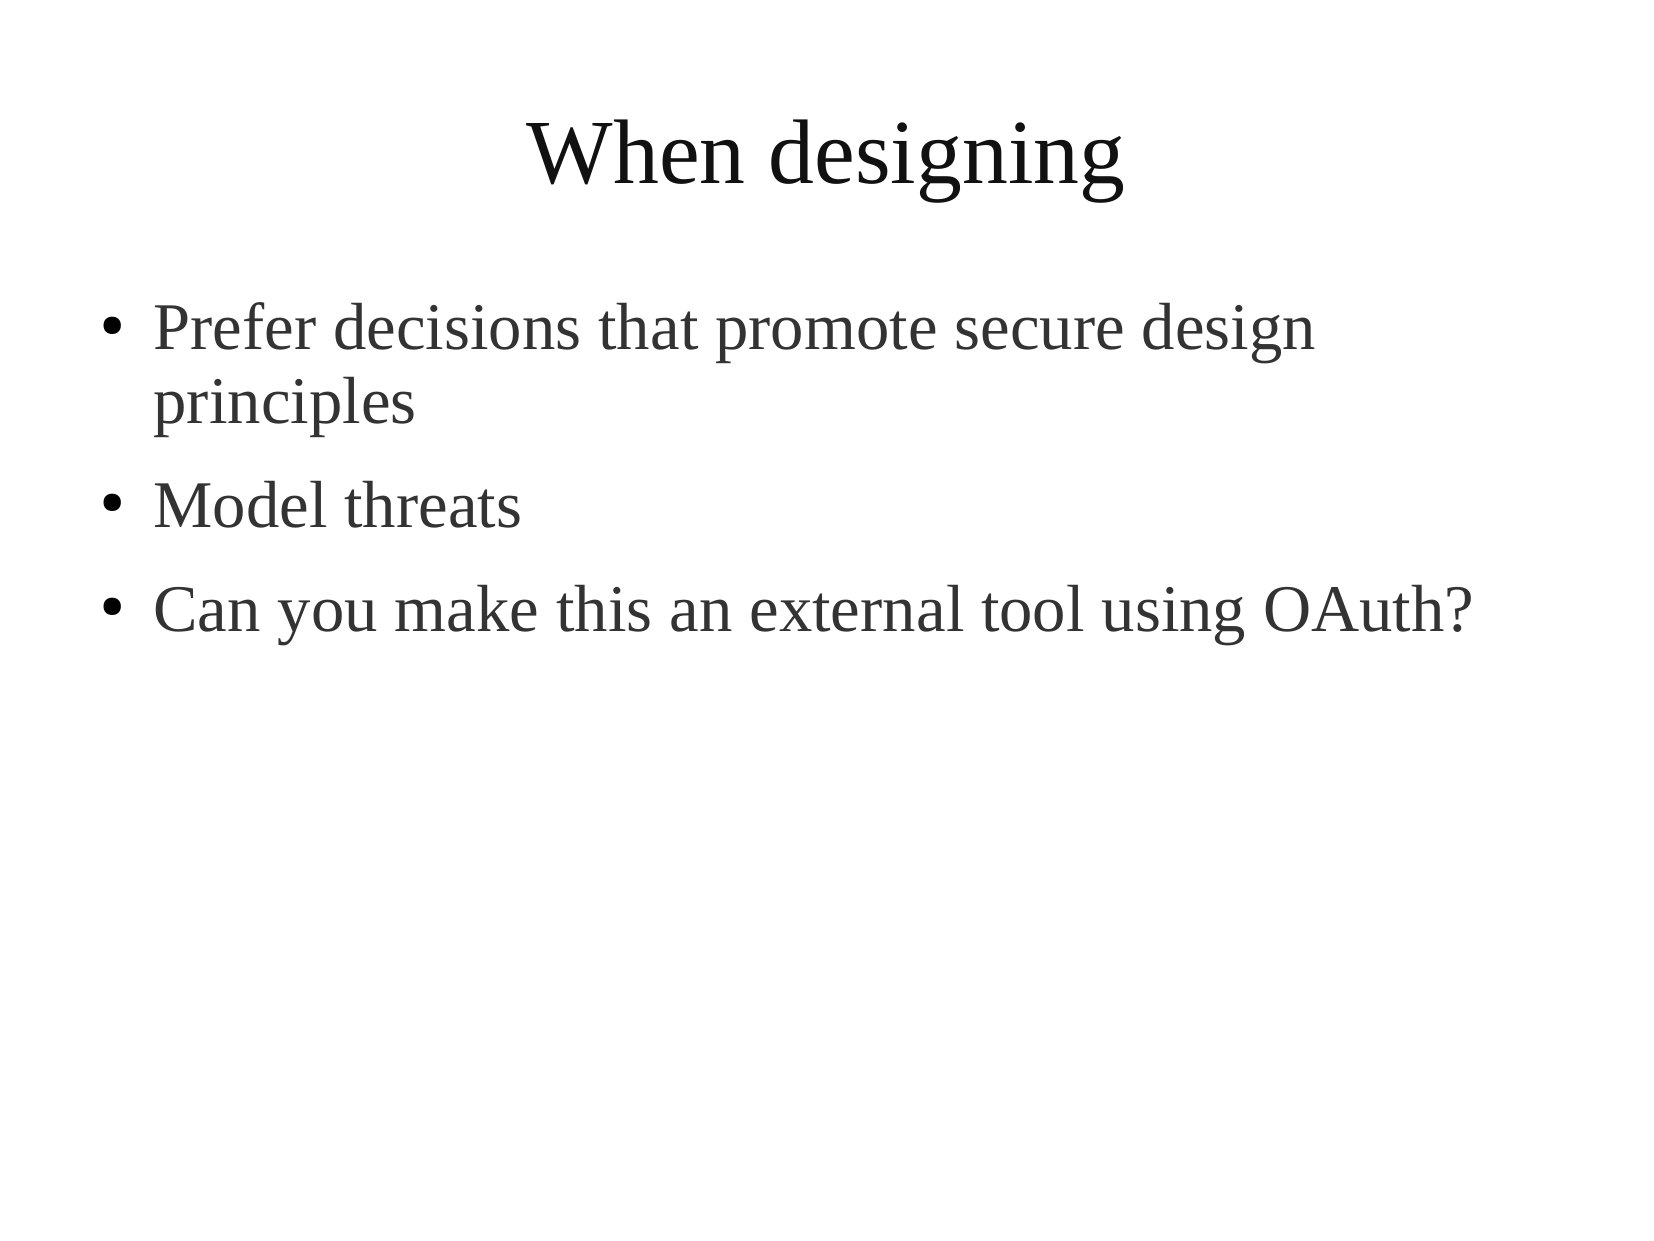

# When designing
Prefer decisions that promote secure design principles
Model threats
Can you make this an external tool using OAuth?